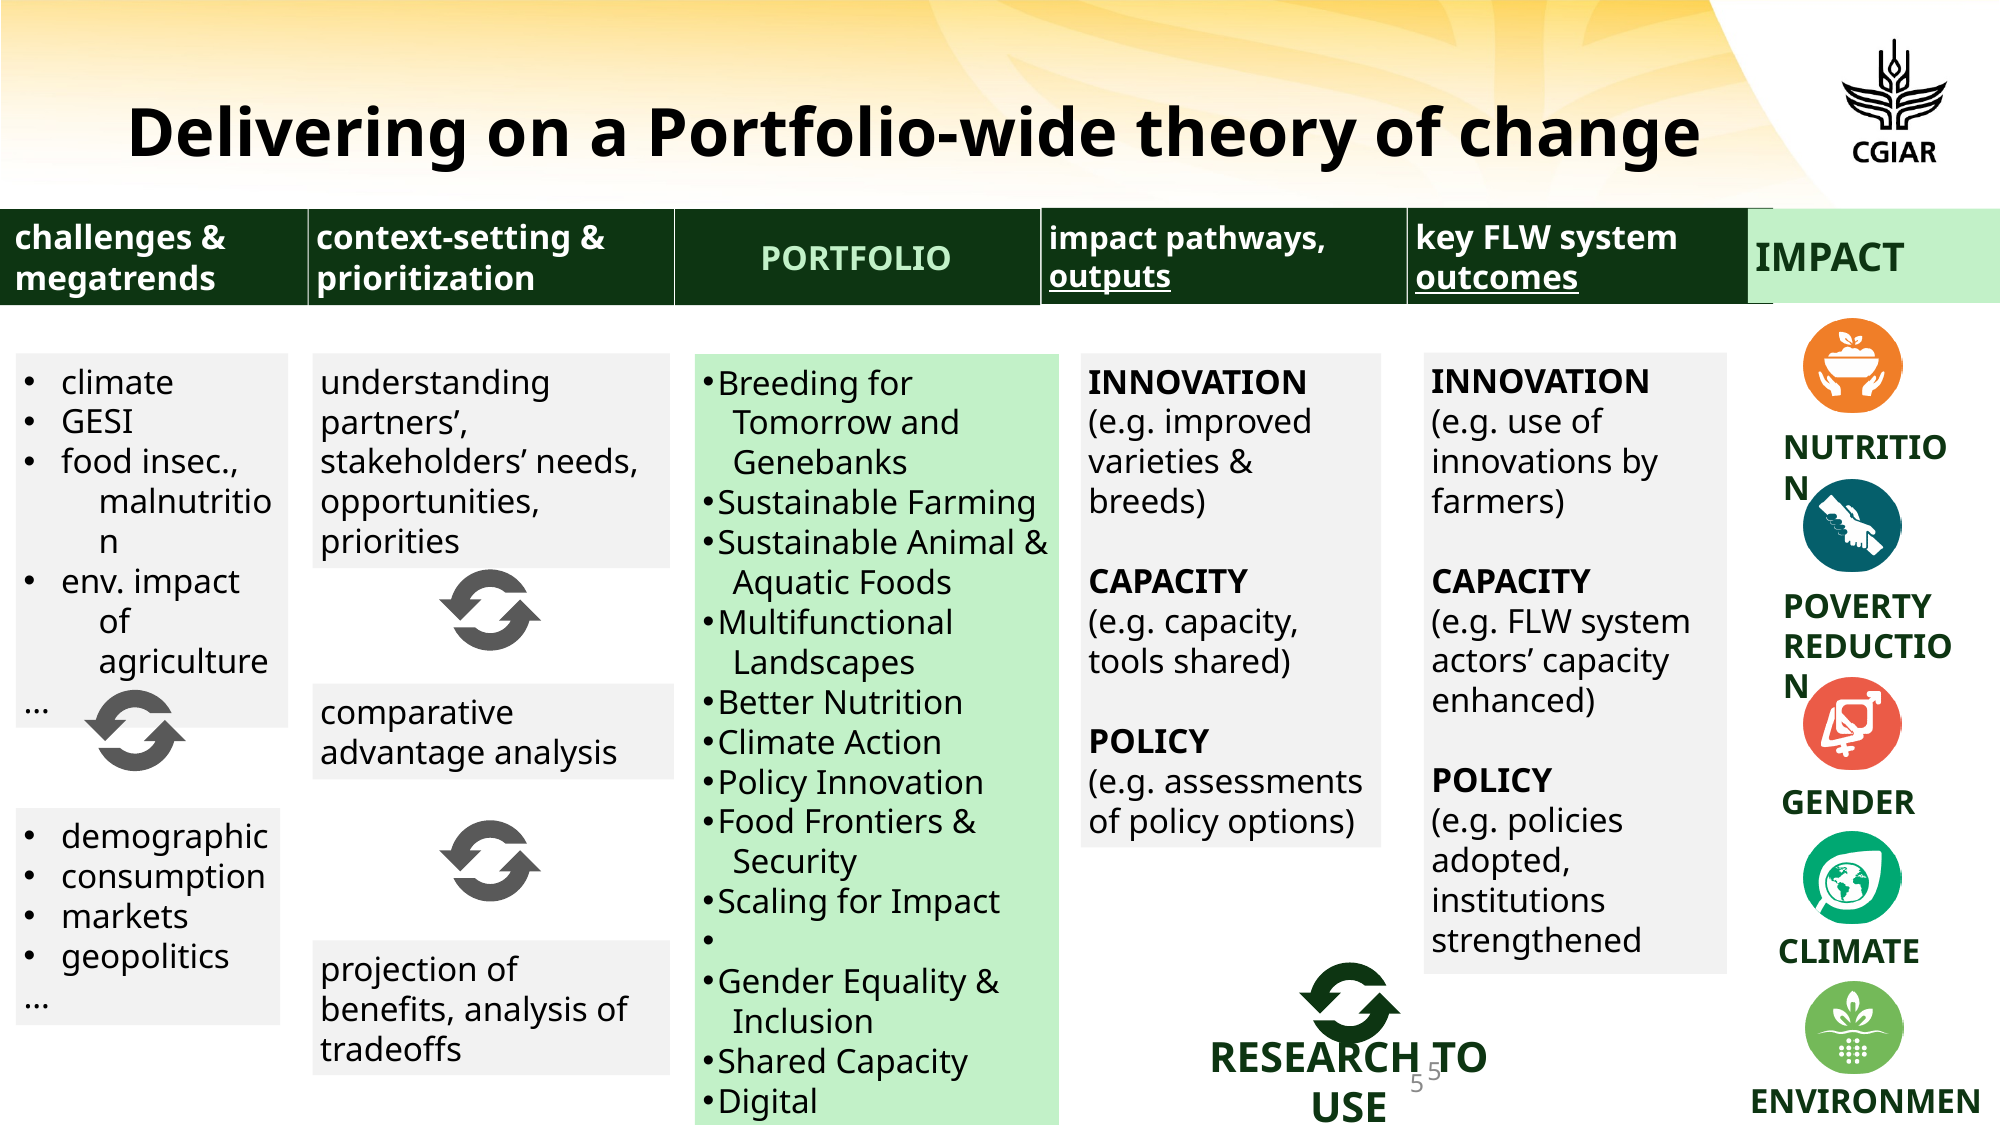

# Delivering on a Portfolio-wide theory of change
impact pathways, outputs
key FLW system outcomes
IMPACT
challenges & megatrends
context-setting & prioritization
PORTFOLIO
INNOVATION
(e.g. use of innovations by farmers)
CAPACITY
(e.g. FLW system actors’ capacity enhanced)
POLICY
(e.g. policies adopted, institutions strengthened
climate
GESI
food insec., malnutrition
env. impact of agriculture
…
INNOVATION
(e.g. improved varieties & breeds)
CAPACITY
(e.g. capacity, tools shared)
POLICY
(e.g. assessments of policy options)
understanding partners’, stakeholders’ needs, opportunities, priorities
Breeding for Tomorrow and Genebanks
Sustainable Farming
Sustainable Animal & Aquatic Foods
Multifunctional Landscapes
Better Nutrition
Climate Action
Policy Innovation
Food Frontiers & Security
Scaling for Impact
Gender Equality & Inclusion
Shared Capacity
Digital Transformation
NUTRITION
POVERTY REDUCTION
comparative advantage analysis
GENDER
demographic
consumption
markets
geopolitics
…
CLIMATE
projection of benefits, analysis of tradeoffs
RESEARCH TO USE
ENVIRONMENT